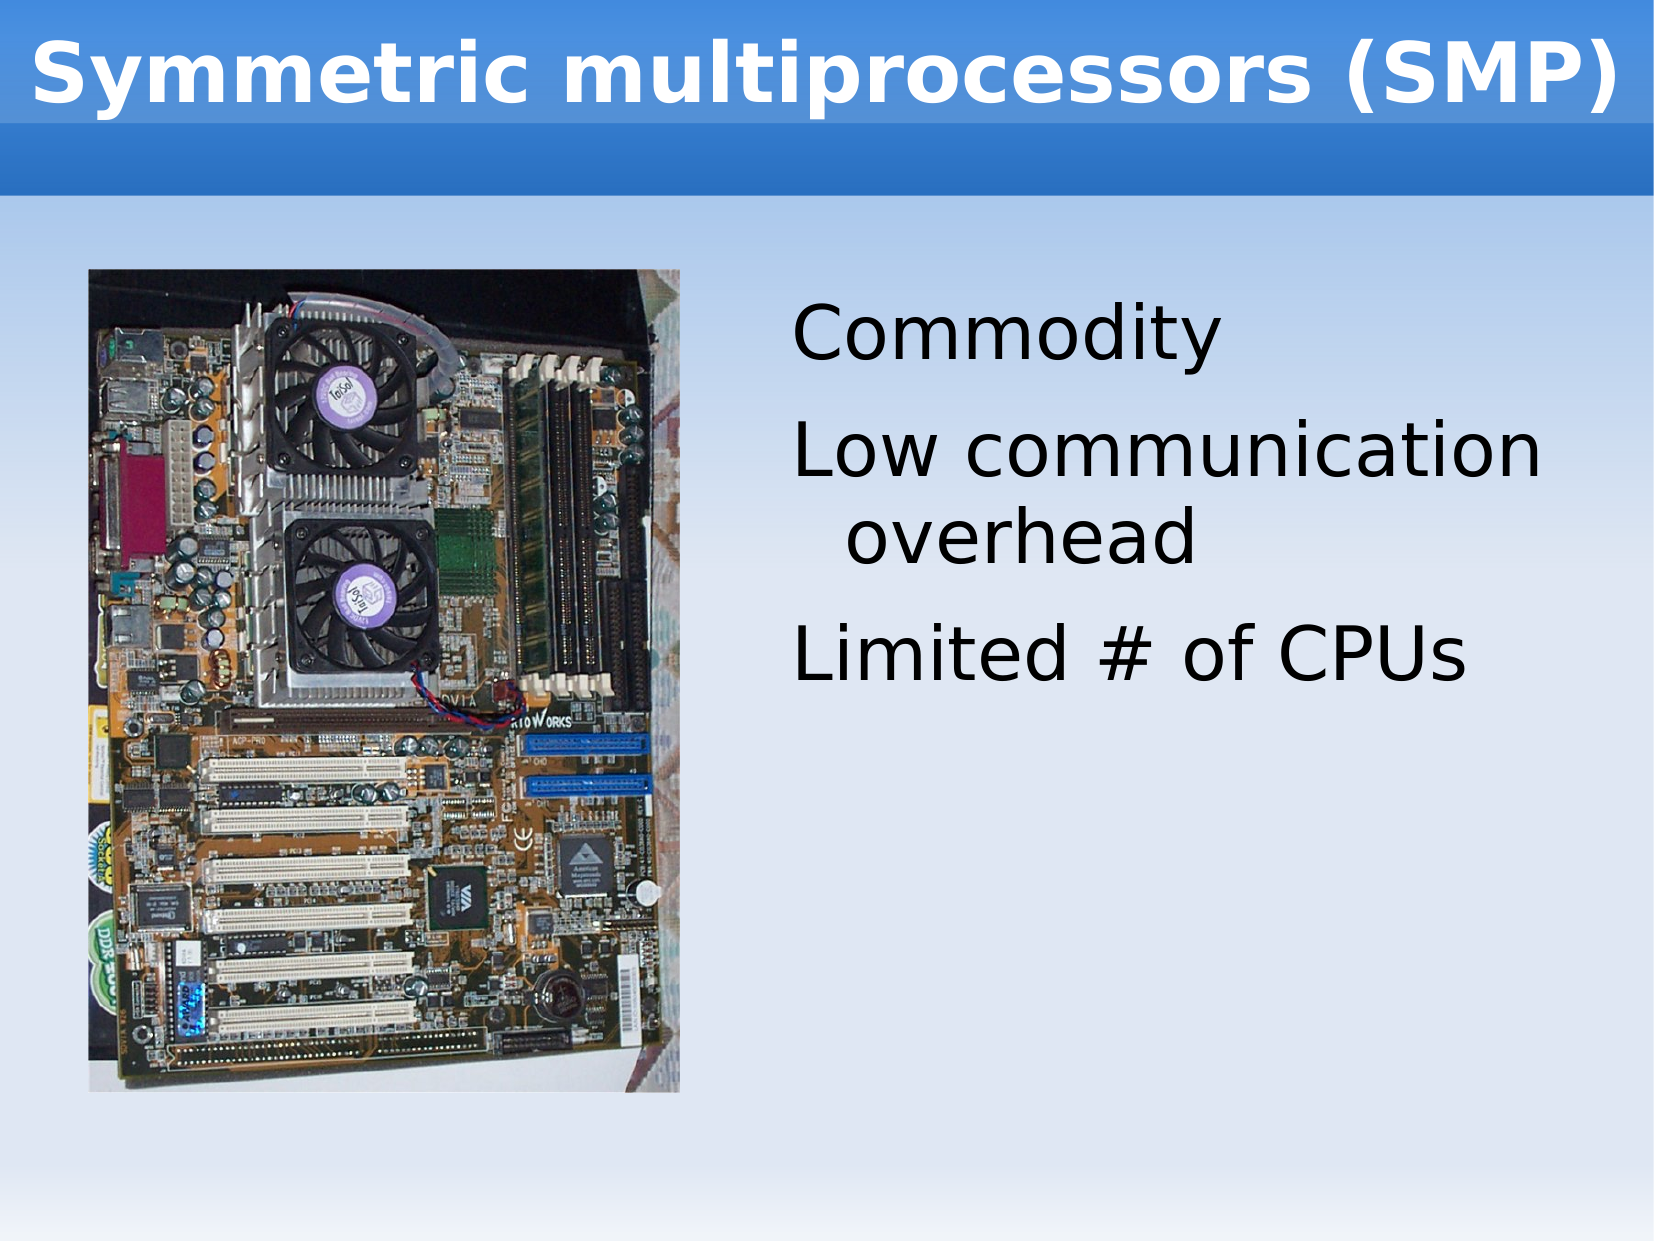

# Symmetric multiprocessors (SMP)
 Commodity
 Low communication
 overhead
 Limited # of CPUs